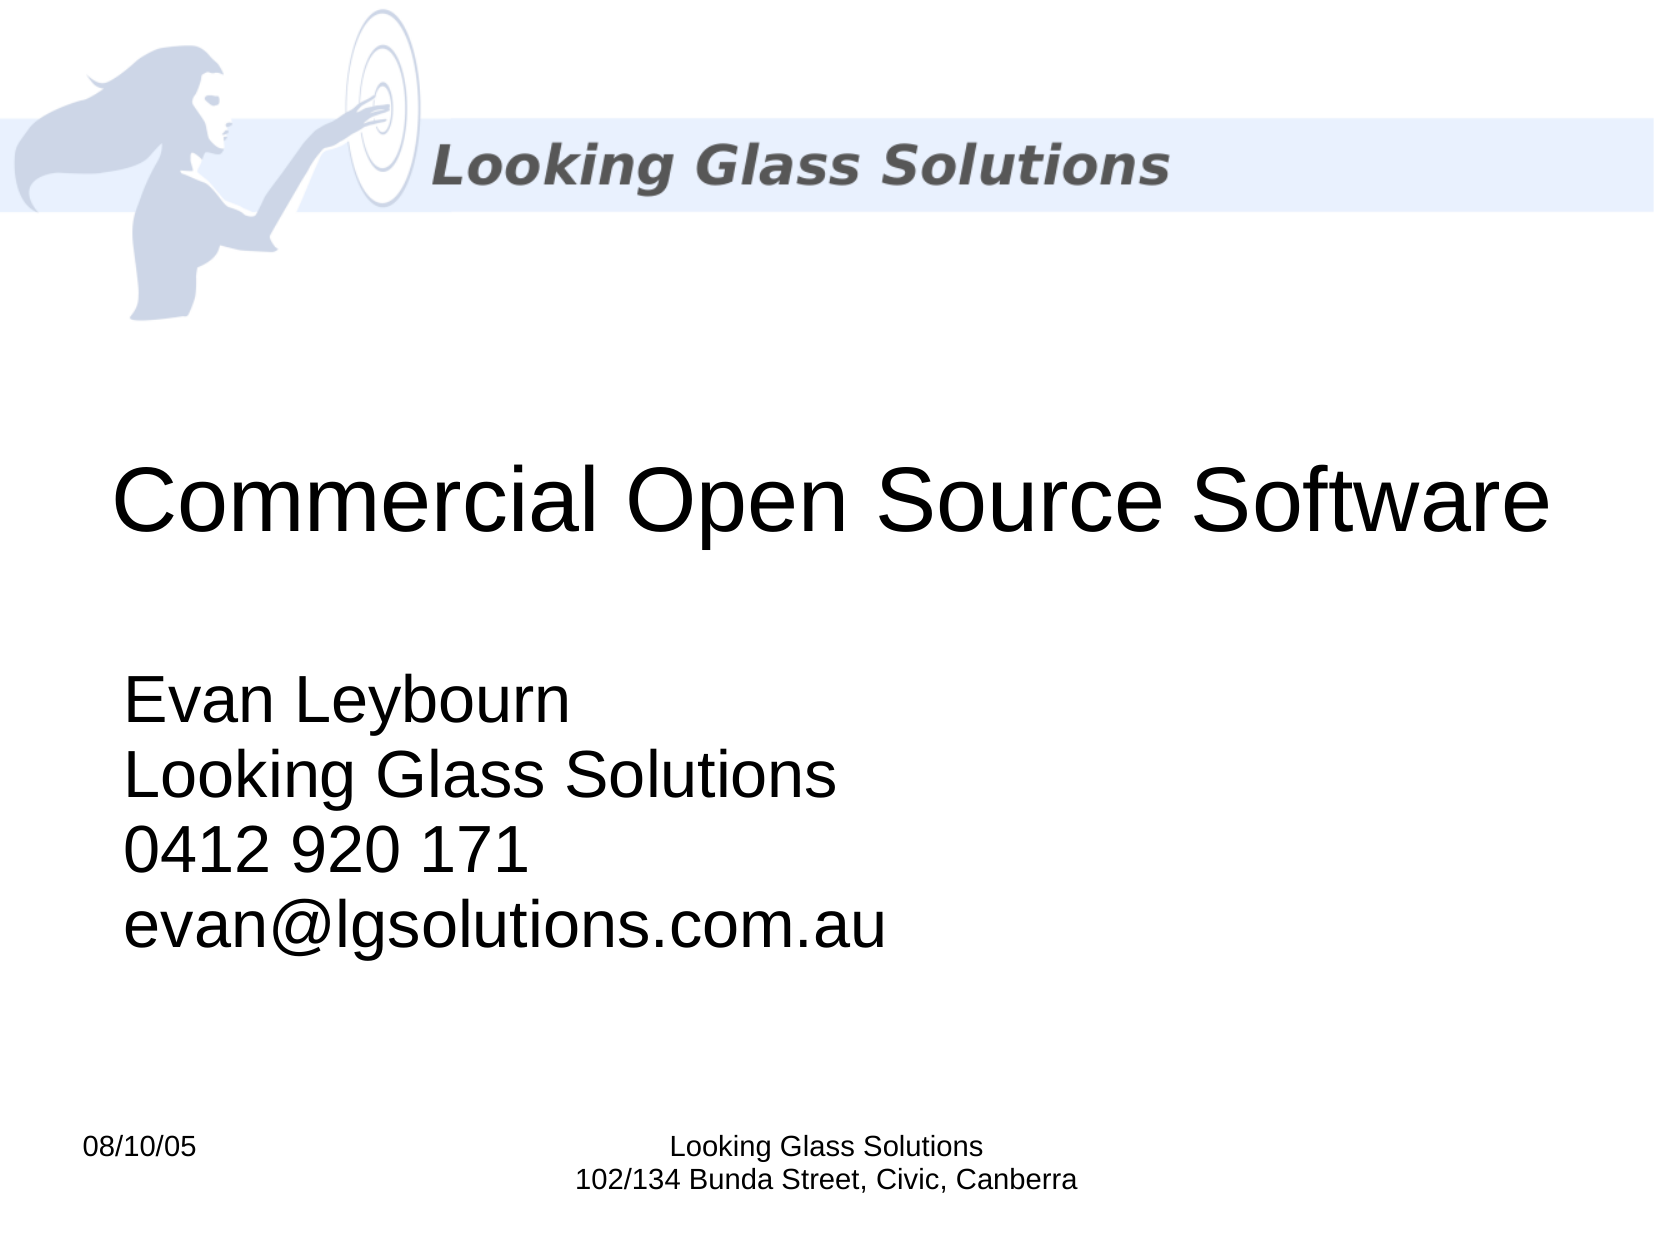

# Commercial Open Source Software
Evan Leybourn
Looking Glass Solutions
0412 920 171
evan@lgsolutions.com.au